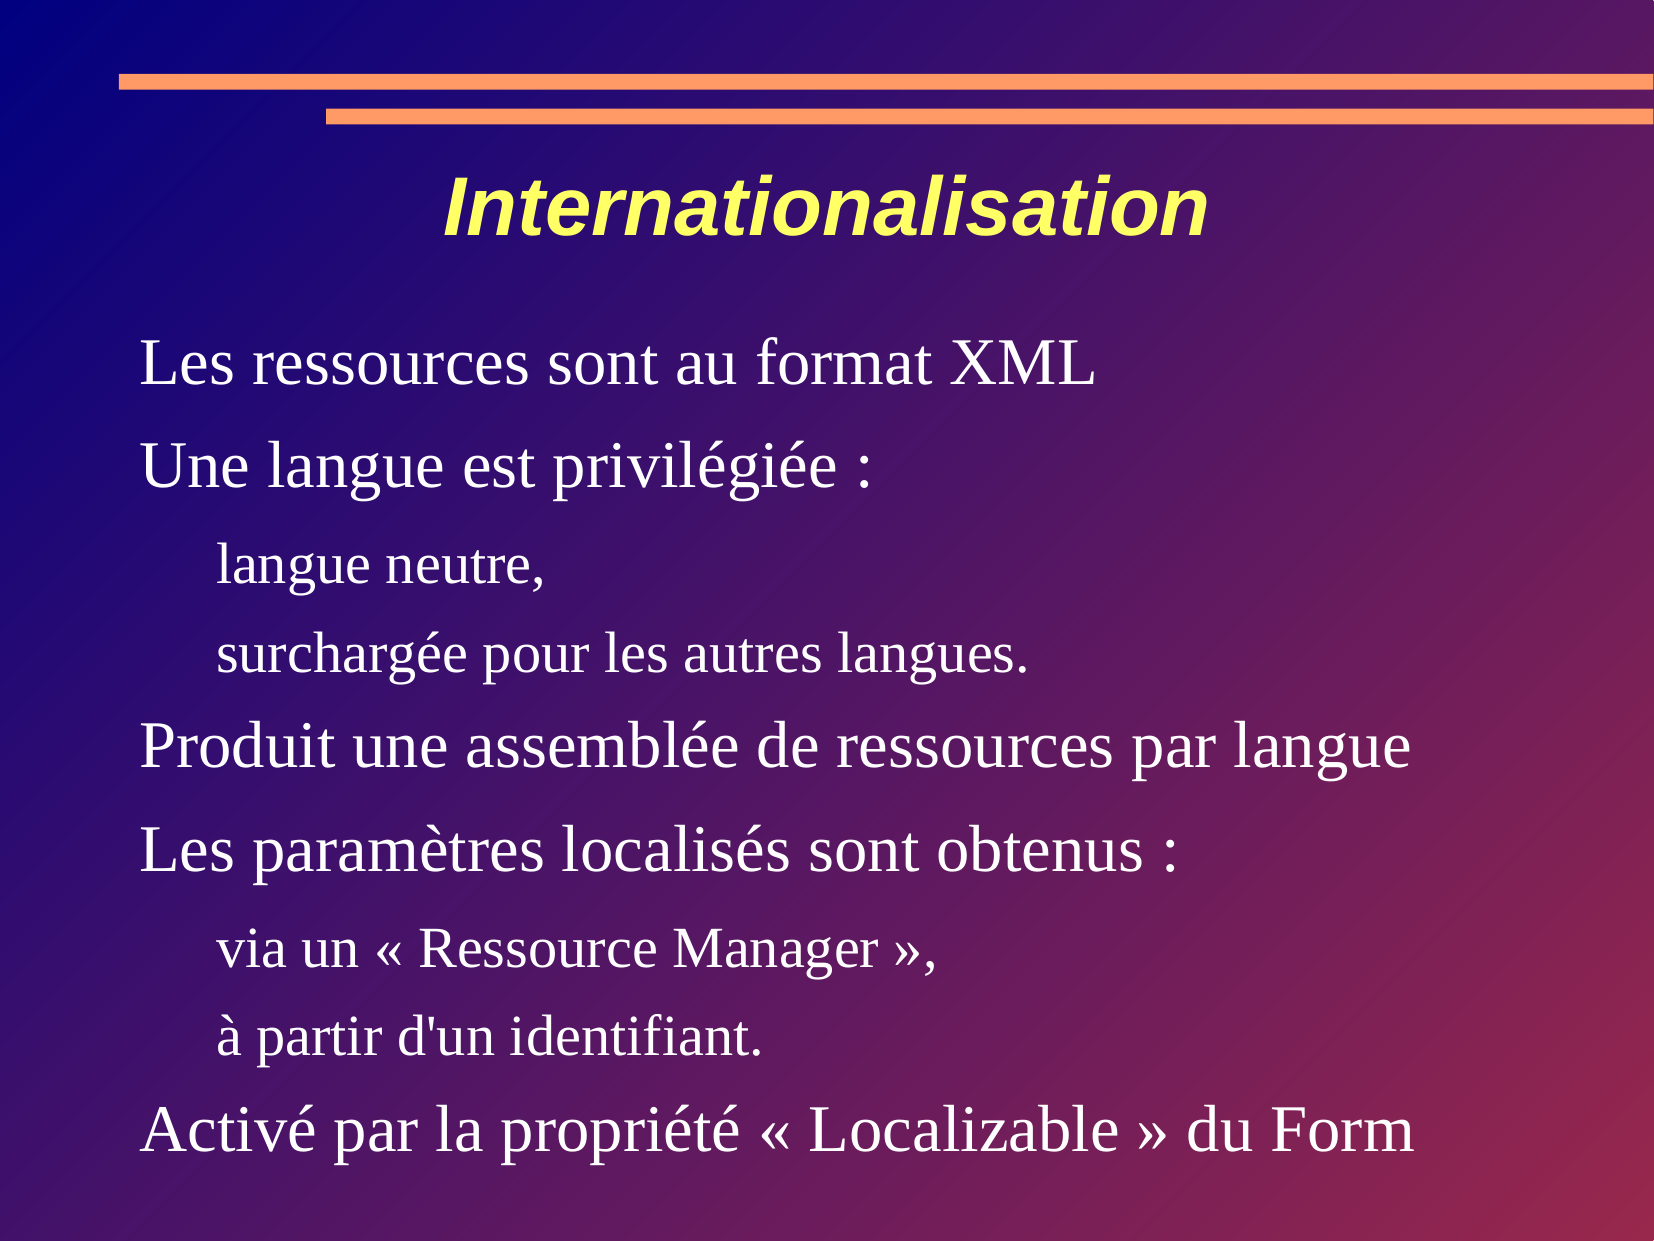

# Internationalisation
Les ressources sont au format XML
Une langue est privilégiée :
langue neutre,
surchargée pour les autres langues.
Produit une assemblée de ressources par langue
Les paramètres localisés sont obtenus :
via un « Ressource Manager »,
à partir d'un identifiant.
Activé par la propriété « Localizable » du Form